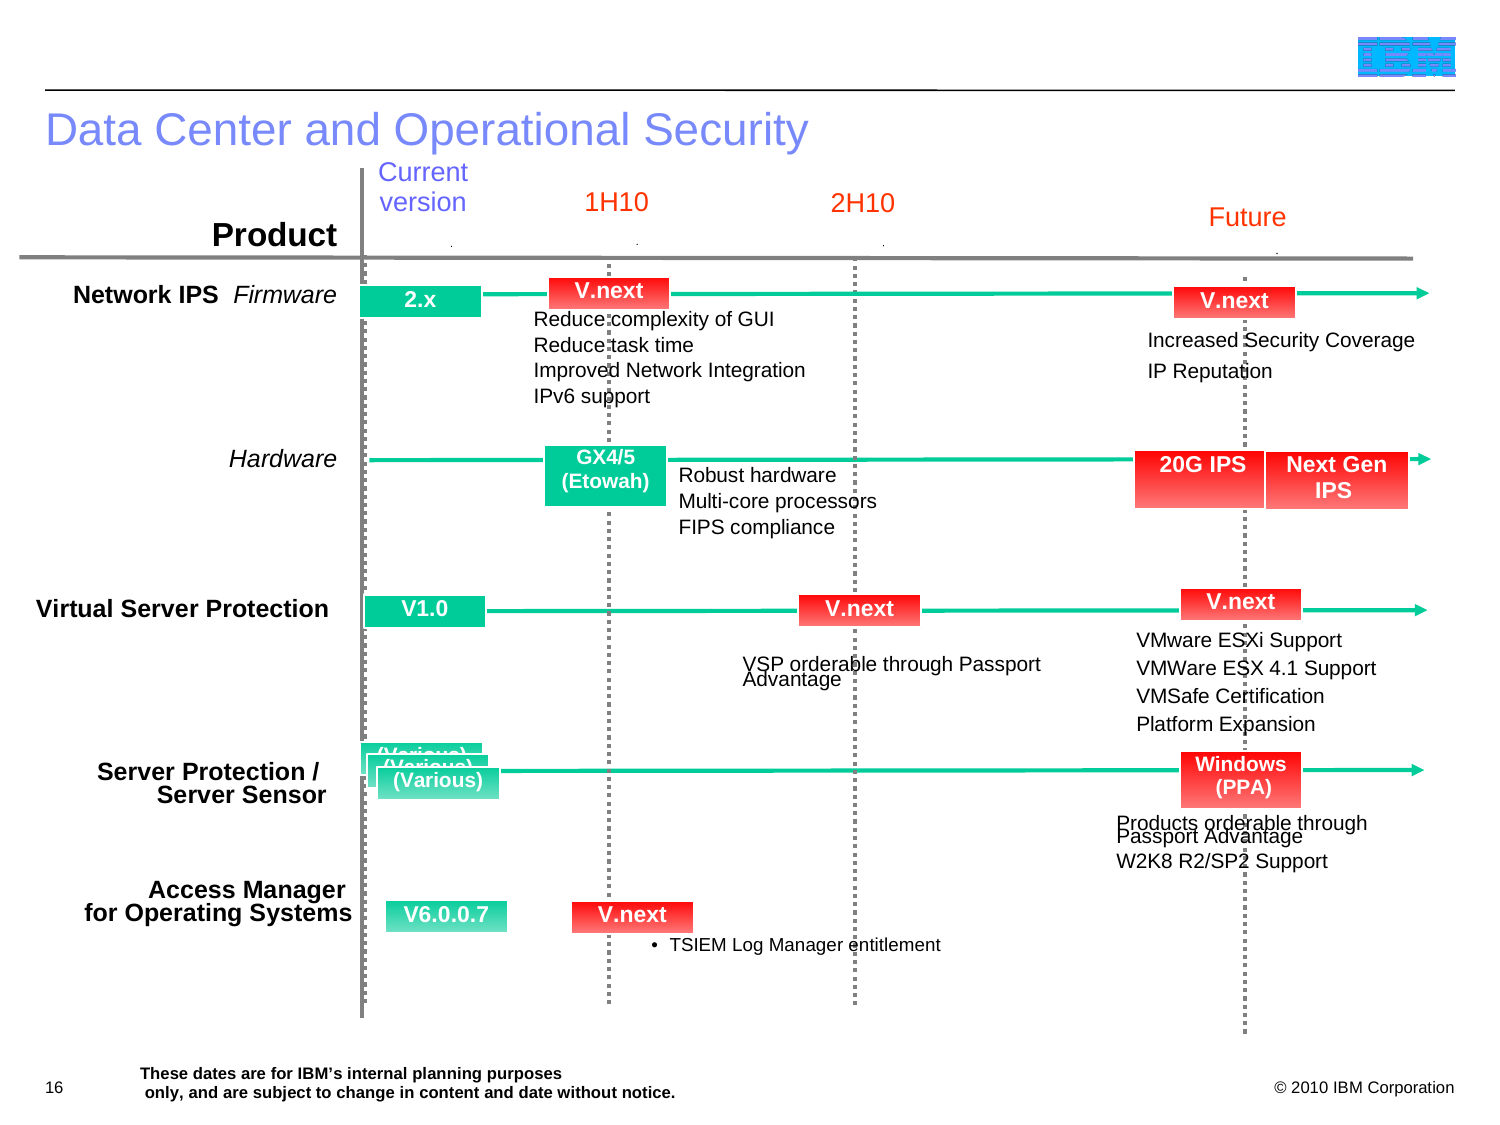

# Data Center and Operational Security
Current version
1H10
2H10
Future
Product
V.next
Network IPS Firmware
2.x
V.next
Reduce complexity of GUI
Reduce task time
Improved Network Integration
IPv6 support
Increased Security Coverage
IP Reputation
GX4/5 (Etowah)
Hardware
20G IPS
Next Gen IPS
Robust hardware
Multi-core processors
FIPS compliance
V.next
Virtual Server Protection
V.next
V1.0
VMware ESXi Support
VMWare ESX 4.1 Support
VMSafe Certification
Platform Expansion
VSP orderable through Passport Advantage
(Various)
Windows (PPA)
(Various)
Server Protection /
Server Sensor
(Various)
Products orderable through Passport Advantage
W2K8 R2/SP2 Support
Access Manager
for Operating Systems
V6.0.0.7
V.next
TSIEM Log Manager entitlement
These dates are for IBM’s internal planning purposes
 only, and are subject to change in content and date without notice.
16